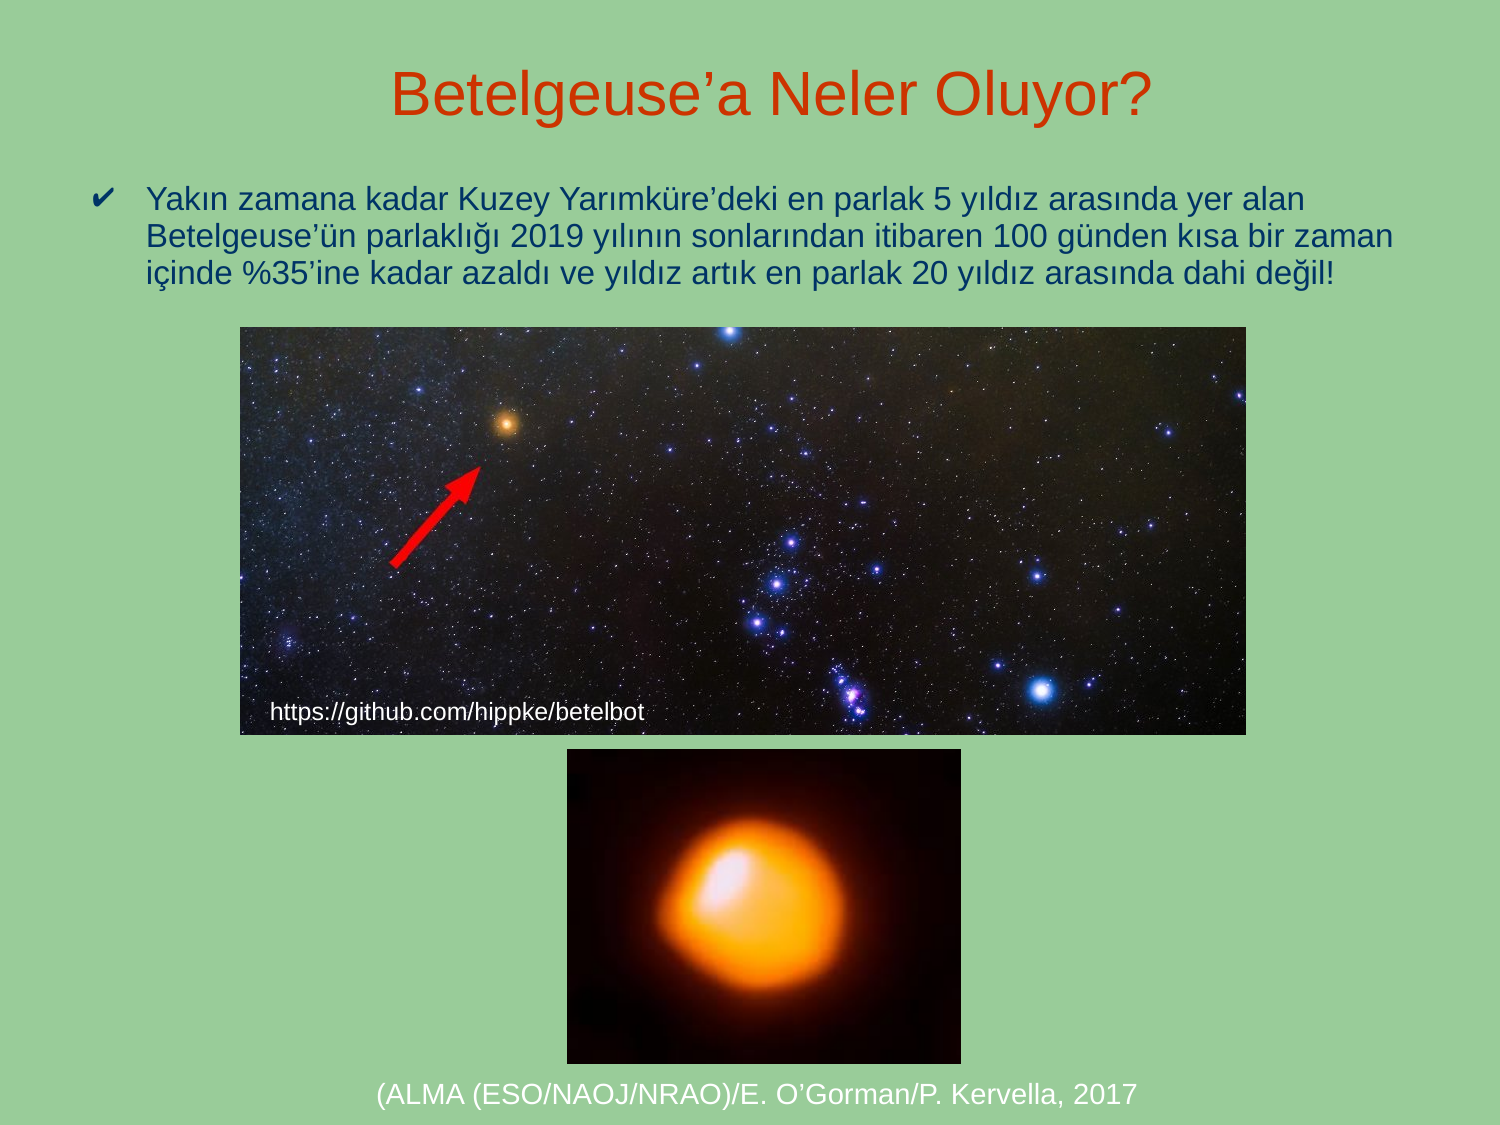

# Betelgeuse’a Neler Oluyor?
Yakın zamana kadar Kuzey Yarımküre’deki en parlak 5 yıldız arasında yer alan Betelgeuse’ün parlaklığı 2019 yılının sonlarından itibaren 100 günden kısa bir zaman içinde %35’ine kadar azaldı ve yıldız artık en parlak 20 yıldız arasında dahi değil!
https://github.com/hippke/betelbot
(ALMA (ESO/NAOJ/NRAO)/E. O’Gorman/P. Kervella, 2017